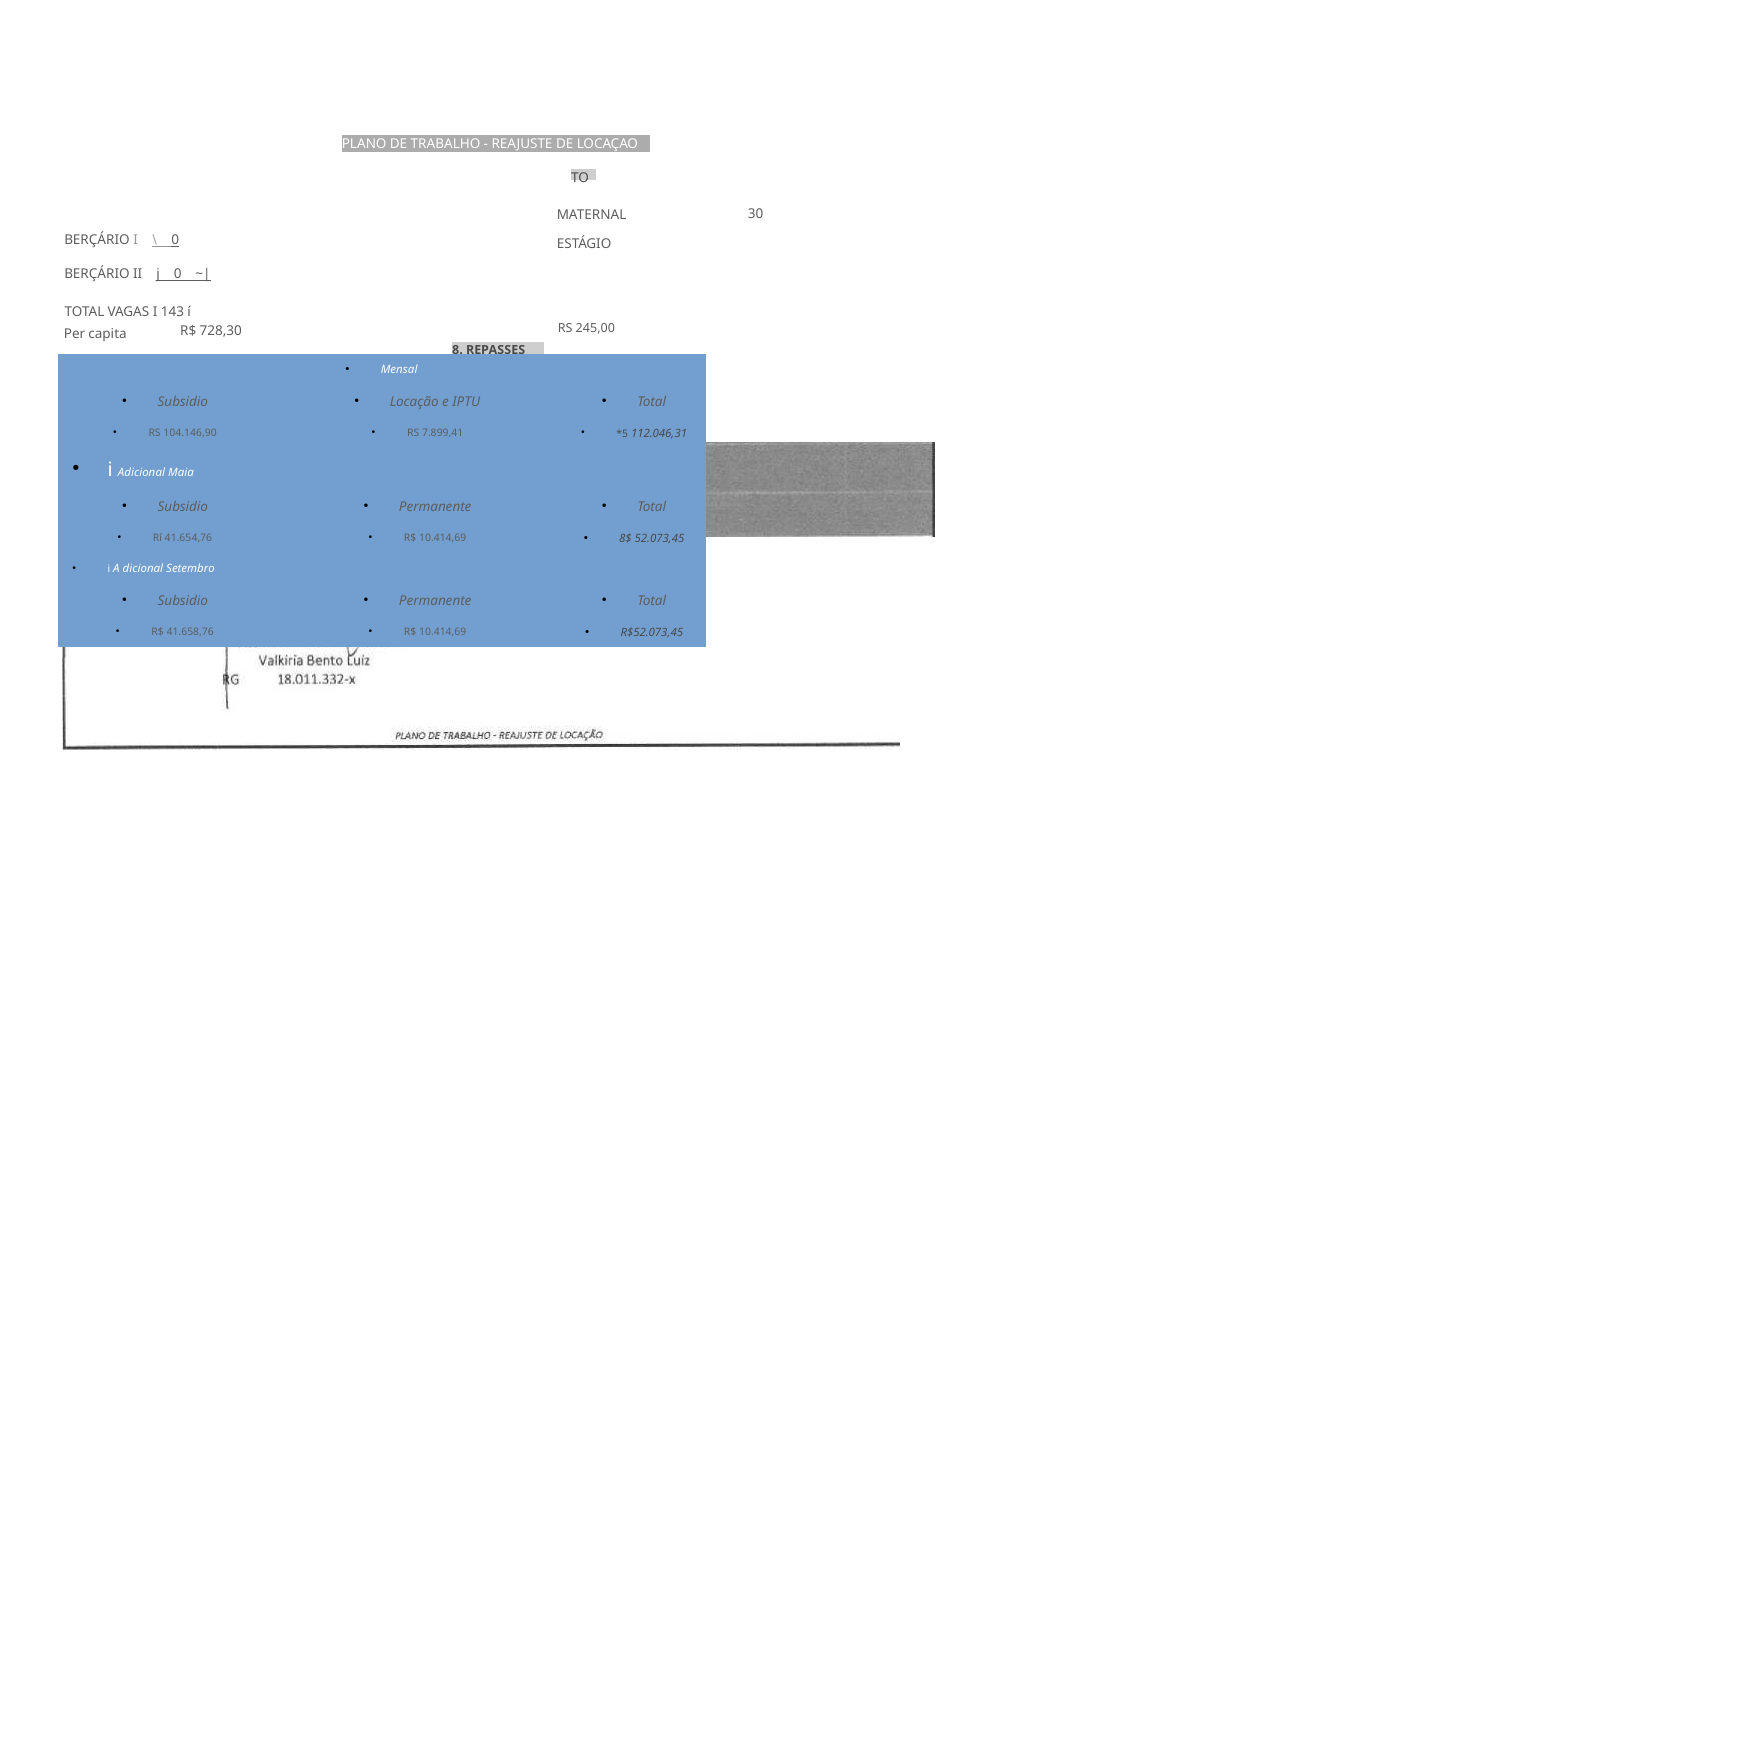

PLANO DE TRABALHO - REAJUSTE DE LOCAÇAO
TO
30
MATERNAL
ESTÁGIO
BERÇÁRIO I \ 0
BERÇÁRIO II j 0 ~|
TOTAL VAGAS I 143 í
RS 245,00
R$ 728,30
Per capita
8. REPASSES
| Mensal | | |
| --- | --- | --- |
| Subsidio | Locação e IPTU | Total |
| RS 104.146,90 | RS 7.899,41 | \*5 112.046,31 |
| i Adicional Maia | | |
| Subsidio | Permanente | Total |
| Rí 41.654,76 | R$ 10.414,69 | 8$ 52.073,45 |
| i A dicional Setembro | | |
| Subsidio | Permanente | Total |
| R$ 41.658,76 | R$ 10.414,69 | R$52.073,45 |